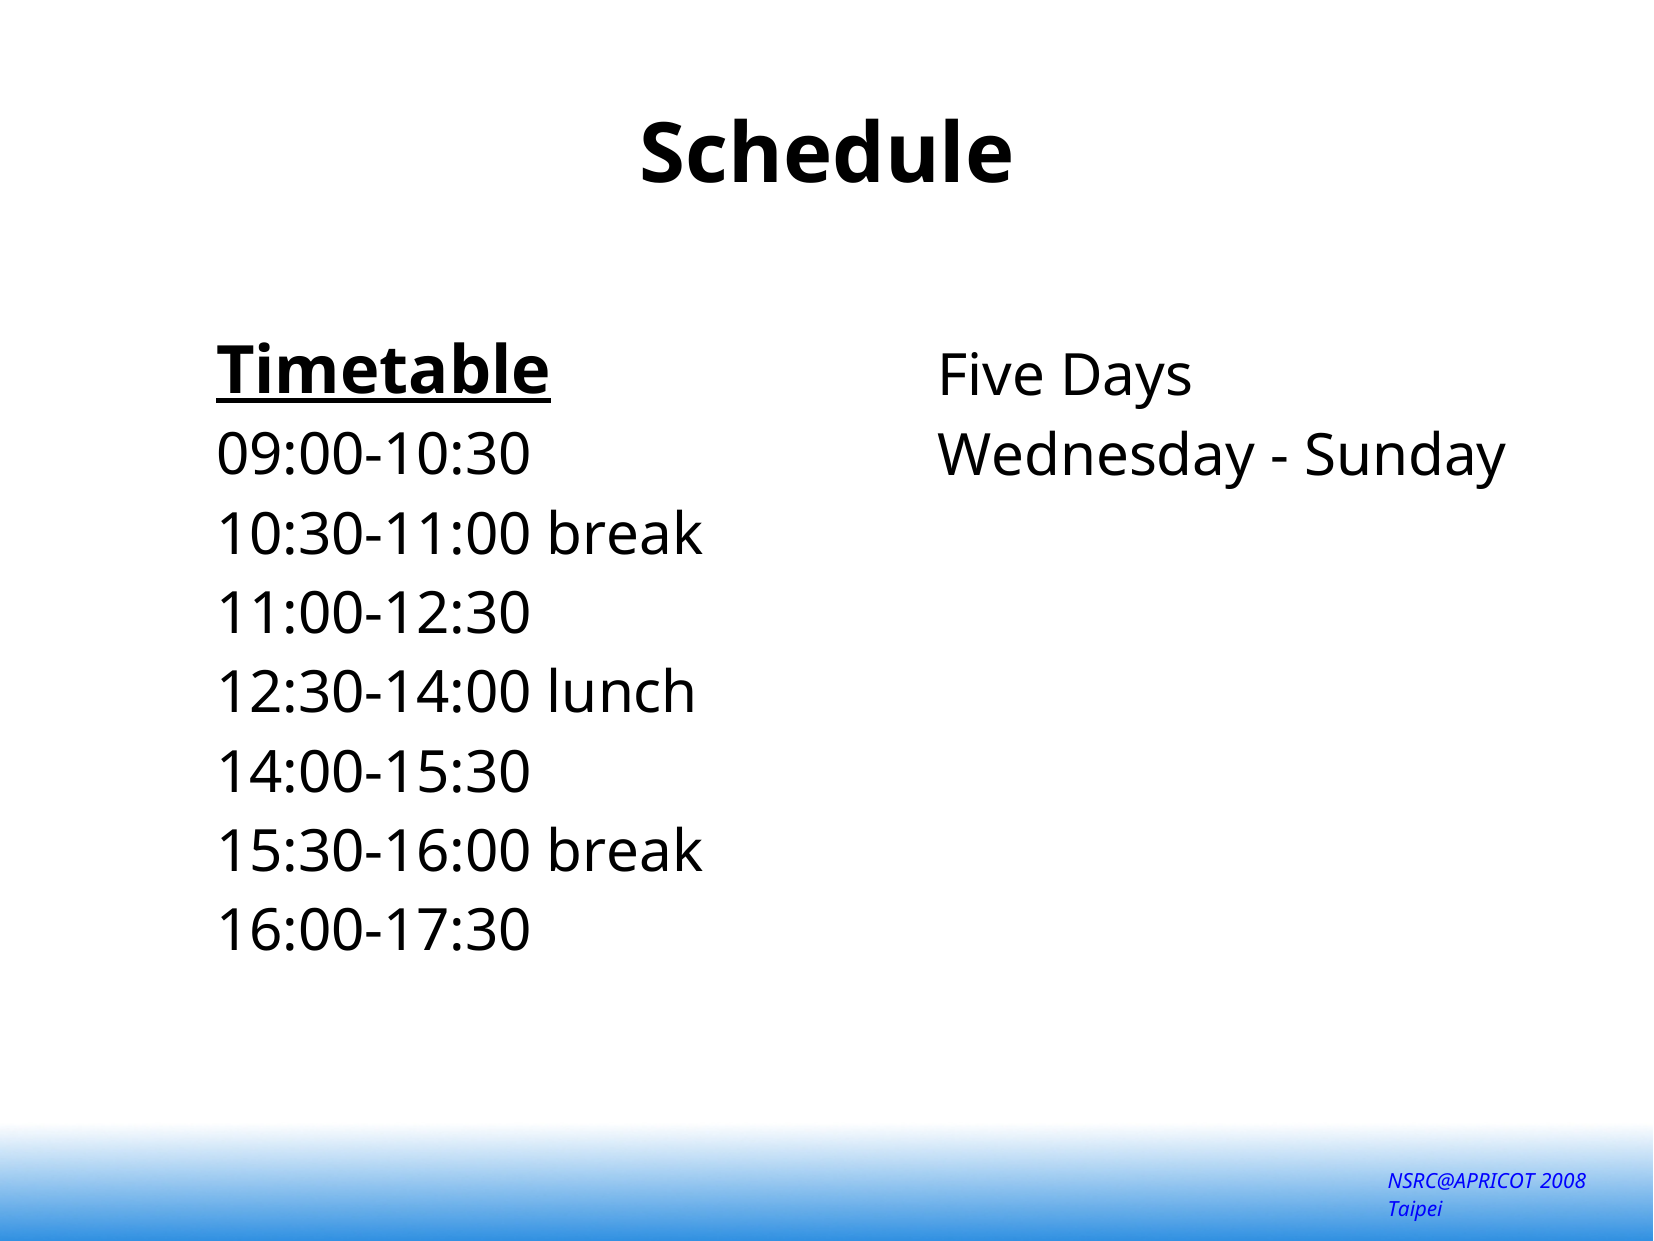

# Schedule
Timetable
09:00-10:30
10:30-11:00 break
11:00-12:30
12:30-14:00 lunch
14:00-15:30
15:30-16:00 break
16:00-17:30
Five Days
Wednesday - Sunday